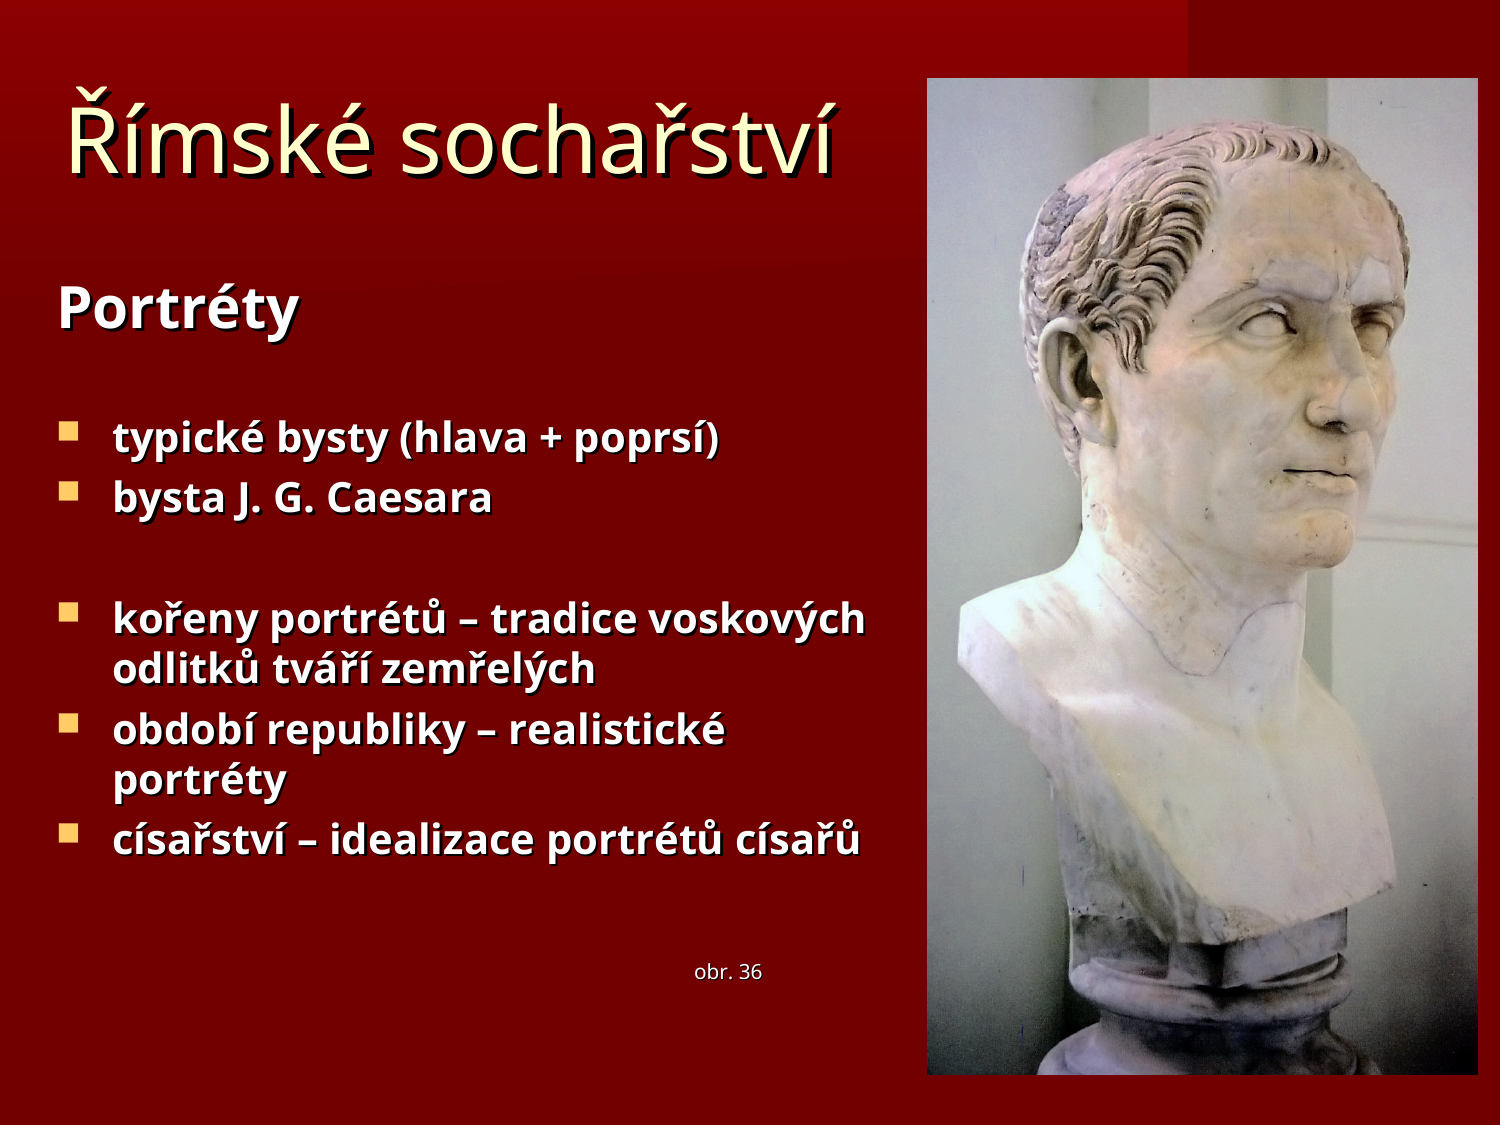

# Římské sochařství
Portréty
typické bysty (hlava + poprsí)
bysta J. G. Caesara
kořeny portrétů – tradice voskových odlitků tváří zemřelých
období republiky – realistické portréty
císařství – idealizace portrétů císařů
 obr. 36